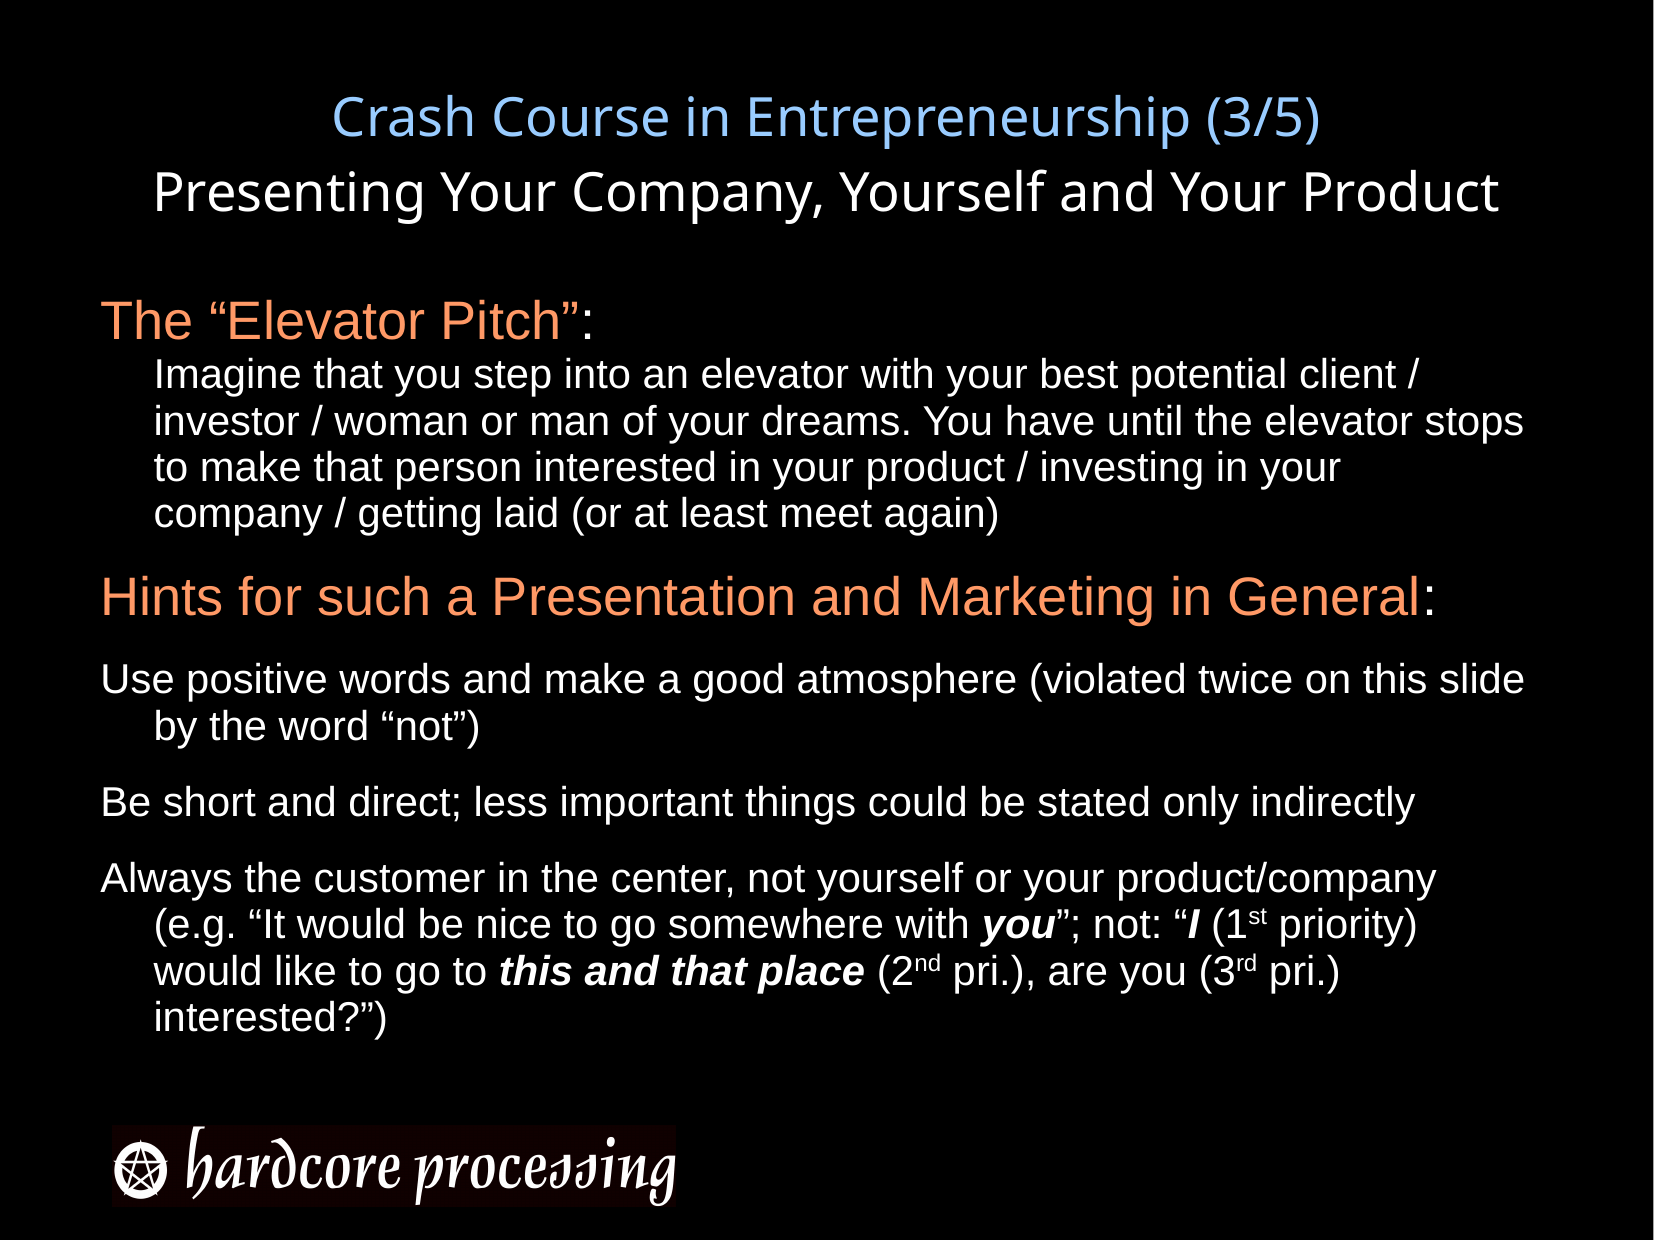

# Crash Course in Entrepreneurship (3/5) Presenting Your Company, Yourself and Your Product
The “Elevator Pitch”:
Imagine that you step into an elevator with your best potential client / investor / woman or man of your dreams. You have until the elevator stops to make that person interested in your product / investing in your company / getting laid (or at least meet again)
Hints for such a Presentation and Marketing in General:
Use positive words and make a good atmosphere (violated twice on this slide by the word “not”)
Be short and direct; less important things could be stated only indirectly
Always the customer in the center, not yourself or your product/company
(e.g. “It would be nice to go somewhere with you”; not: “I (1st priority) would like to go to this and that place (2nd pri.), are you (3rd pri.) interested?”)